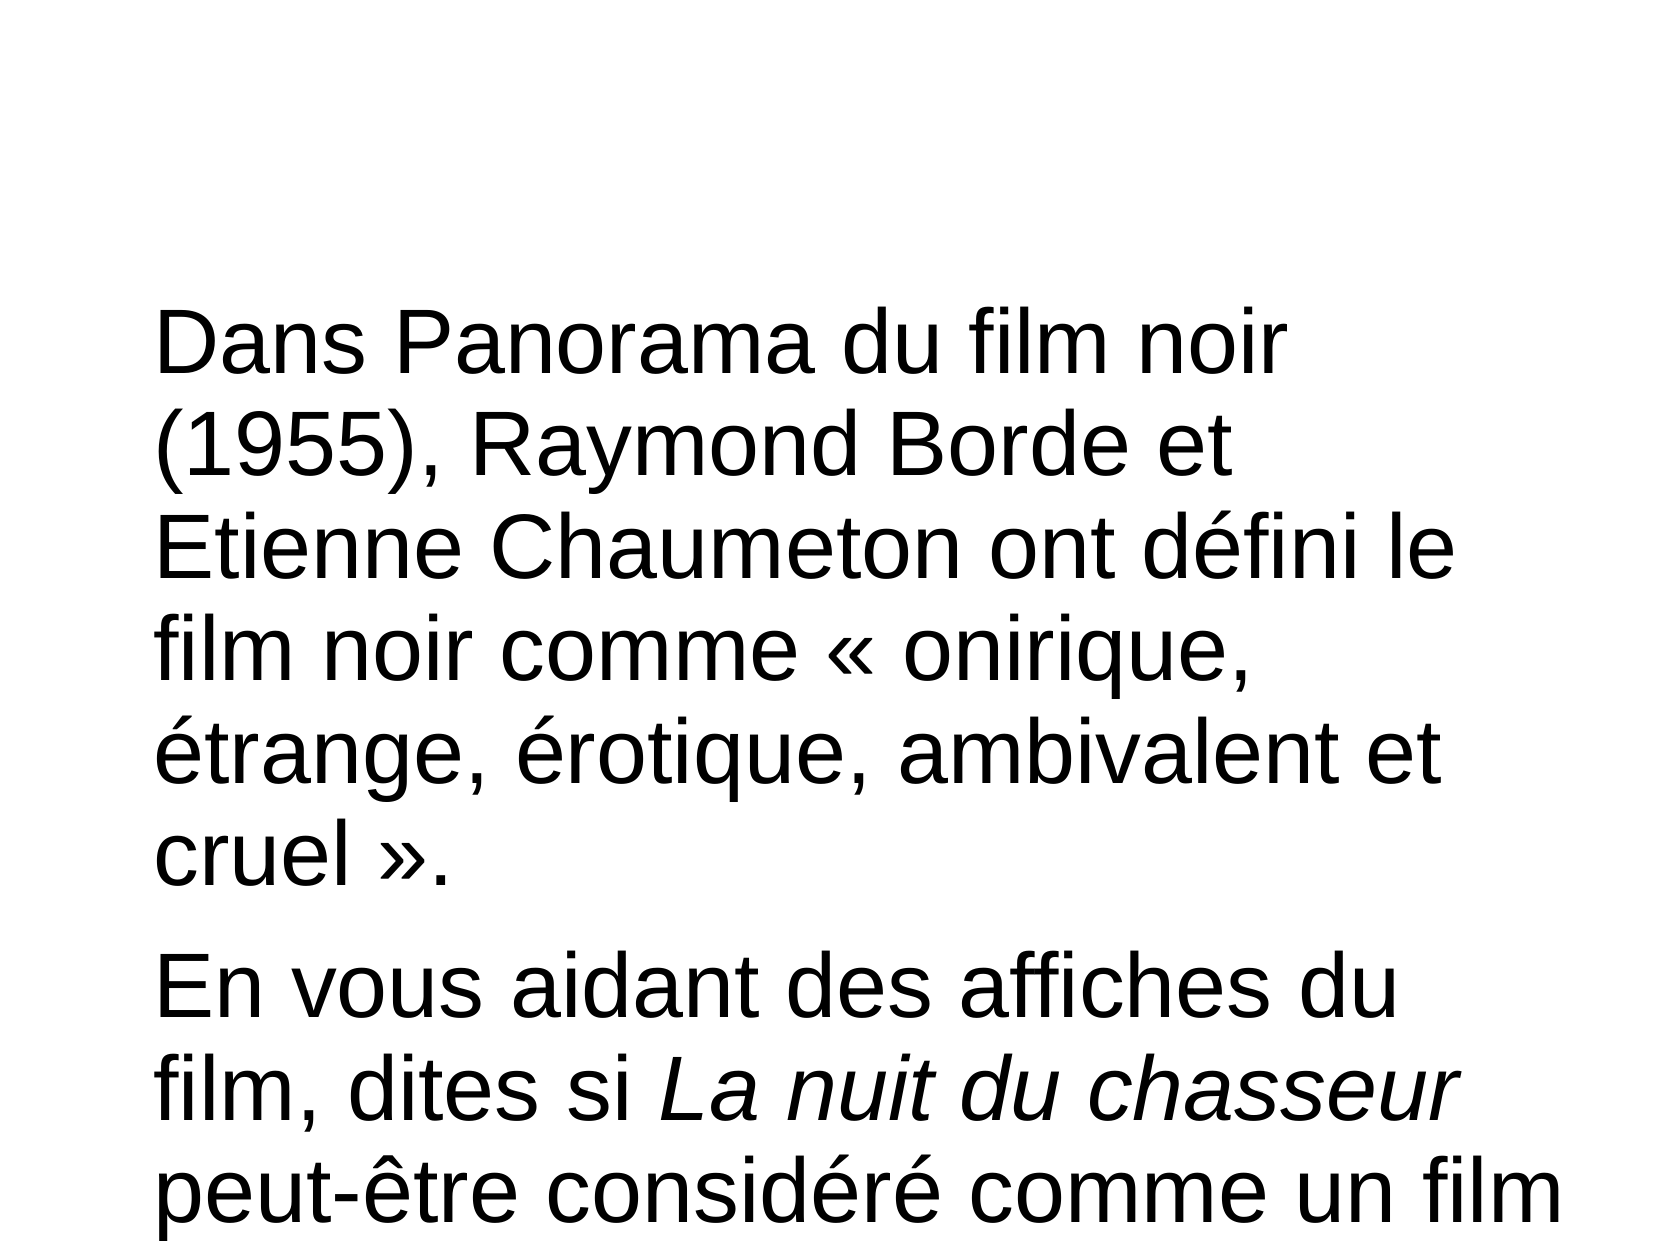

#
Dans Panorama du film noir (1955), Raymond Borde et Etienne Chaumeton ont défini le film noir comme « onirique, étrange, érotique, ambivalent et cruel ».
En vous aidant des affiches du film, dites si La nuit du chasseur peut-être considéré comme un film noir ?.